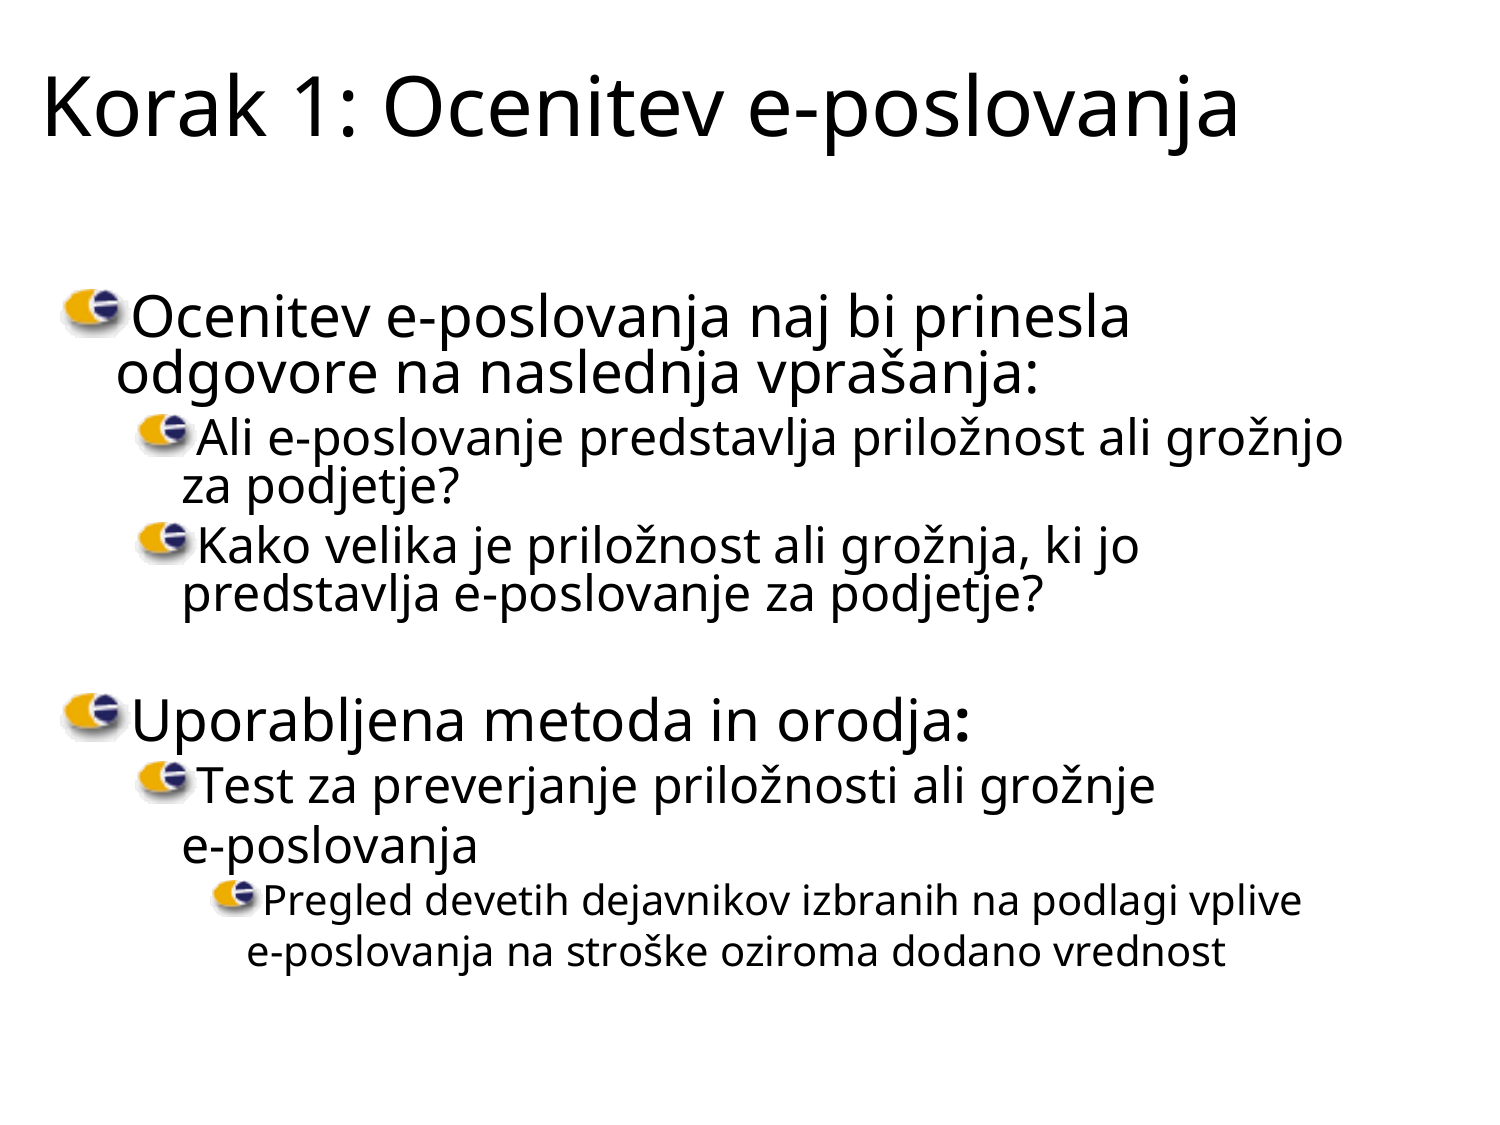

# Korak 1: Ocenitev e-poslovanja
Ocenitev e-poslovanja naj bi prinesla odgovore na naslednja vprašanja:
Ali e-poslovanje predstavlja priložnost ali grožnjo za podjetje?
Kako velika je priložnost ali grožnja, ki jo predstavlja e-poslovanje za podjetje?
Uporabljena metoda in orodja:
Test za preverjanje priložnosti ali grožnje
	e-poslovanja
Pregled devetih dejavnikov izbranih na podlagi vplive
	e-poslovanja na stroške oziroma dodano vrednost